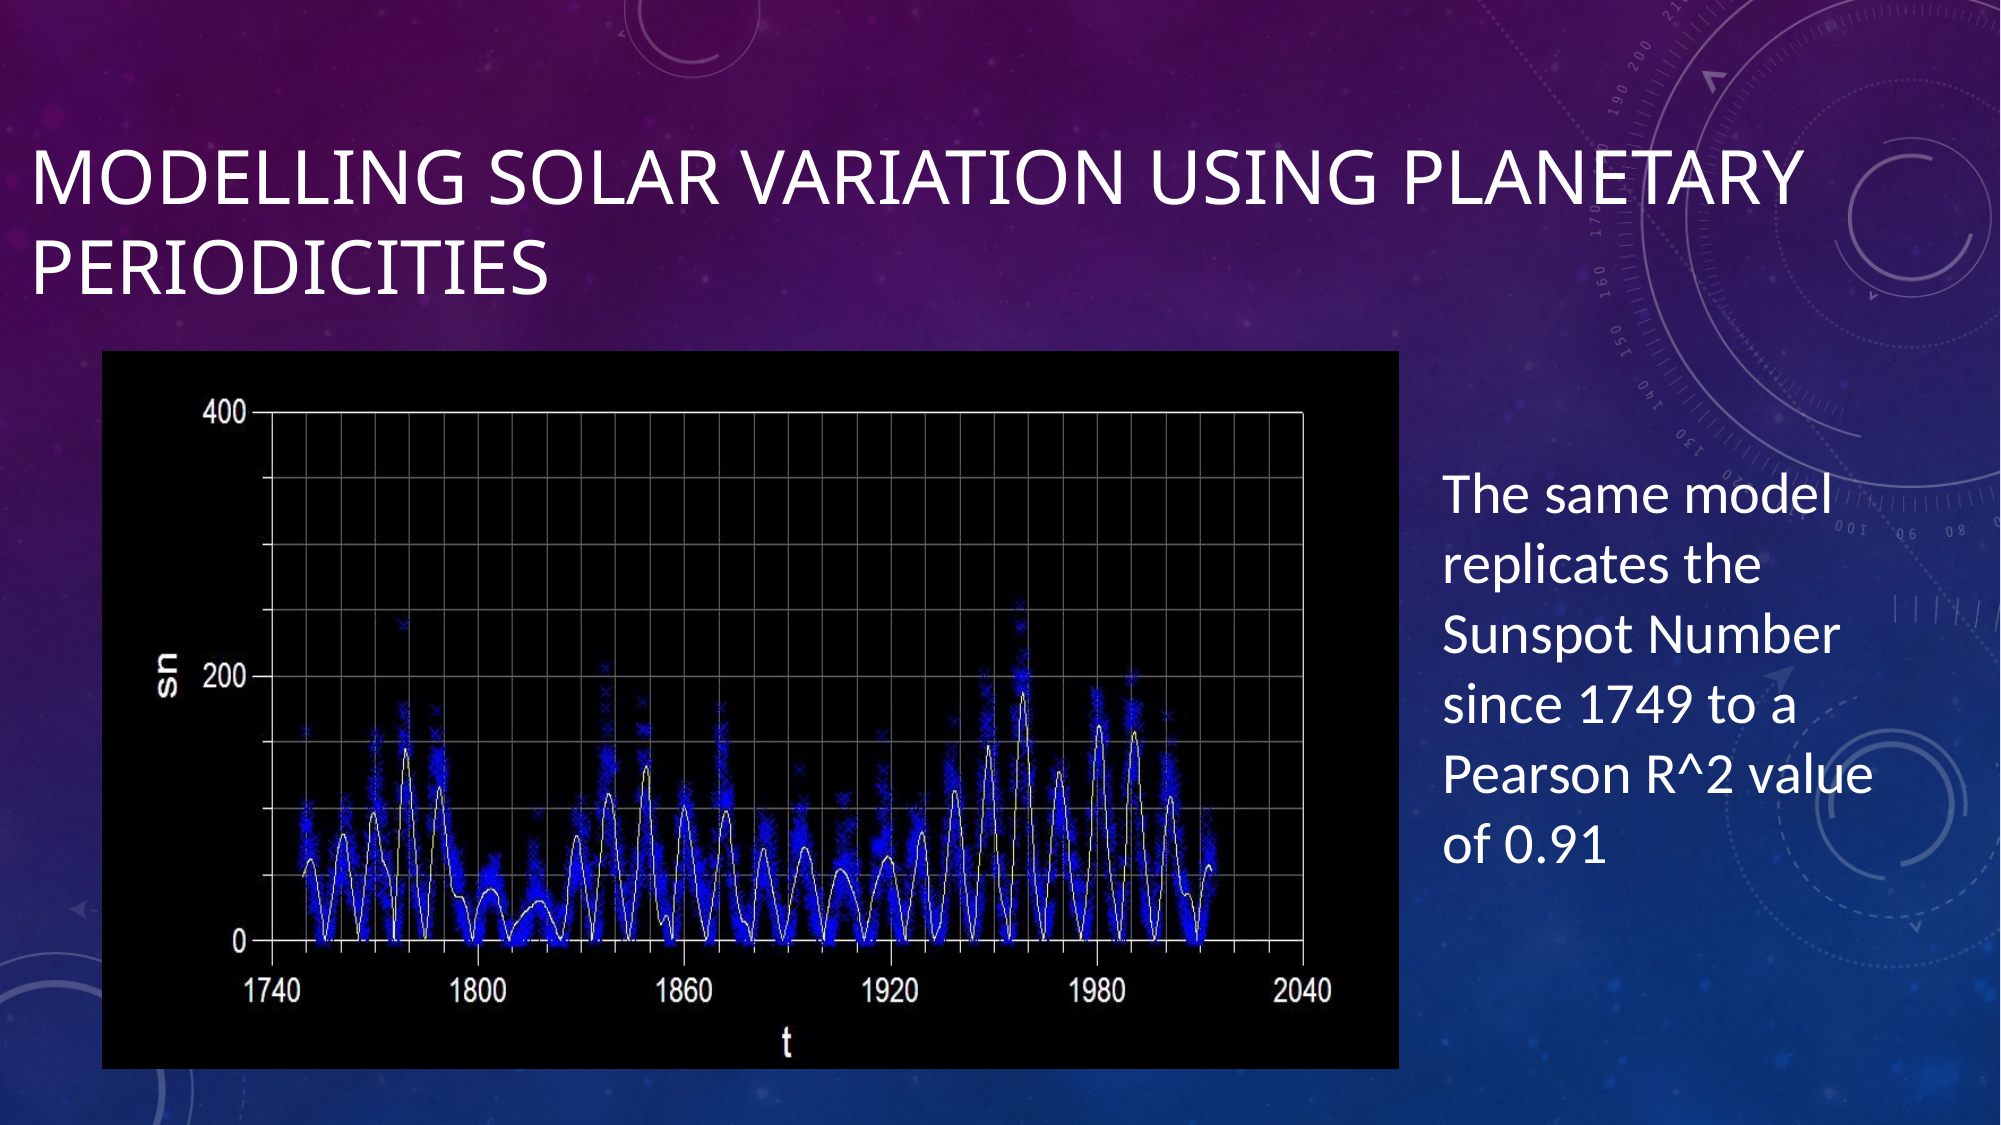

# Modelling solar variation using planetary periodicities
The same model replicates the Sunspot Number since 1749 to a Pearson R^2 value of 0.91